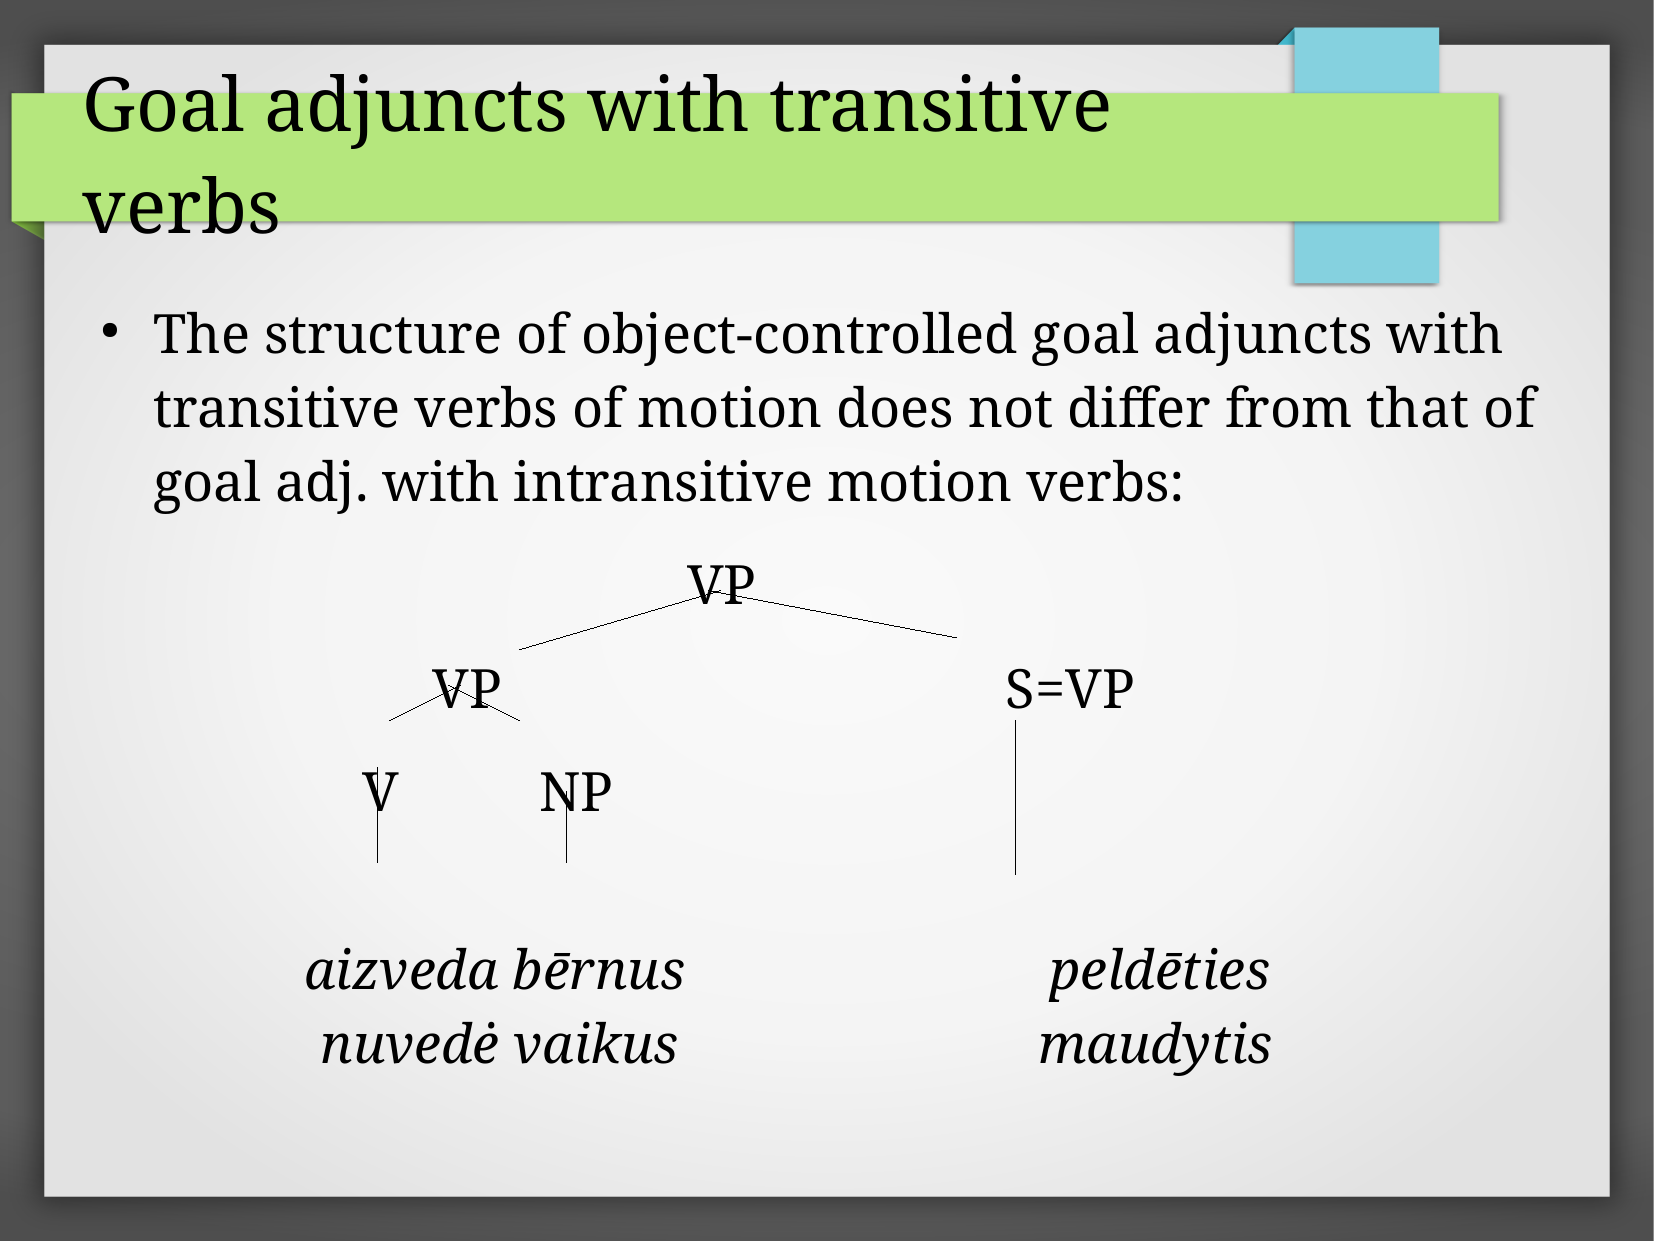

# Goal adjuncts with transitive verbs
The structure of object-controlled goal adjuncts with transitive verbs of motion does not differ from that of goal adj. with intransitive motion verbs:
 								 VP
 VP S=VP
 V NP
 			aizveda bērnus peldēties
 nuvedė vaikus				 maudytis